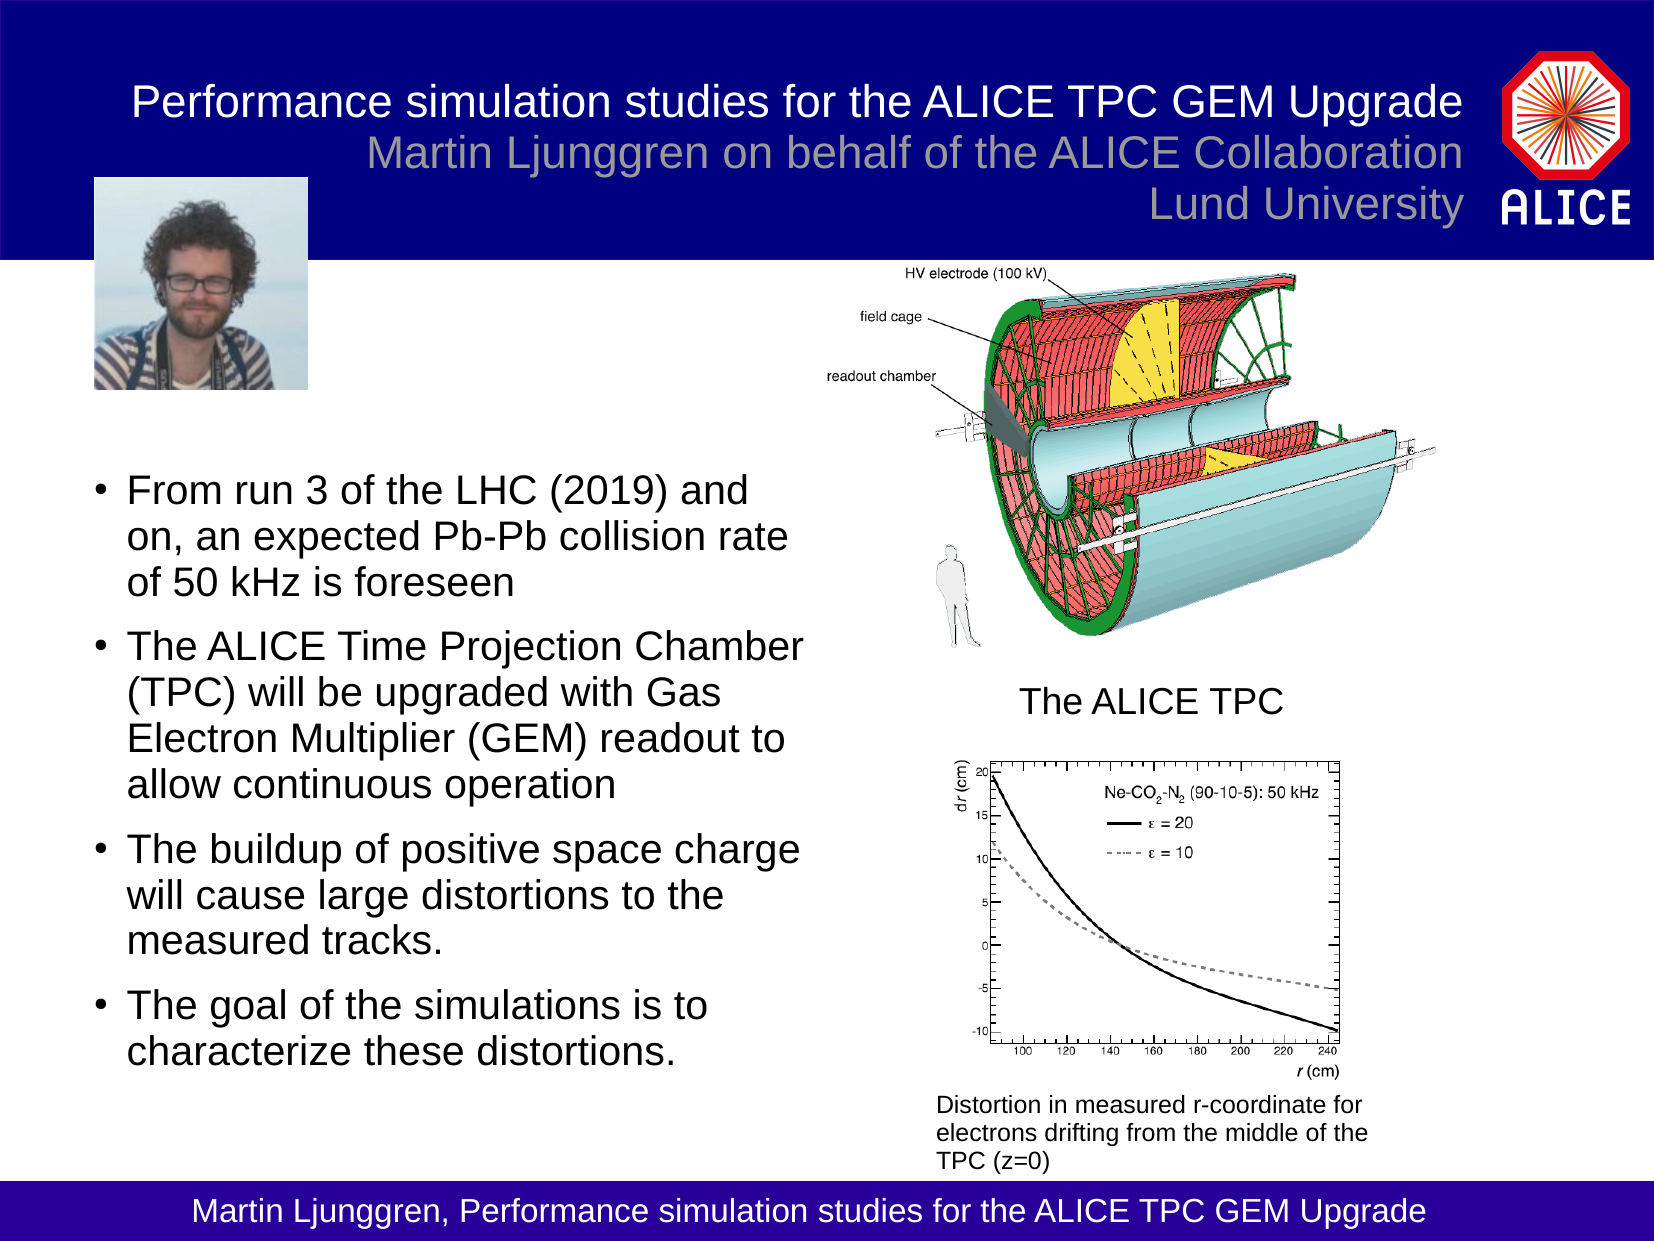

# Performance simulation studies for the ALICE TPC GEM Upgrade Martin Ljunggren on behalf of the ALICE Collaboration Lund University
From run 3 of the LHC (2019) and on, an expected Pb-Pb collision rate of 50 kHz is foreseen
The ALICE Time Projection Chamber (TPC) will be upgraded with Gas Electron Multiplier (GEM) readout to allow continuous operation
The buildup of positive space charge will cause large distortions to the measured tracks.
The goal of the simulations is to characterize these distortions.
The ALICE TPC
Distortion in measured r-coordinate for electrons drifting from the middle of the TPC (z=0)